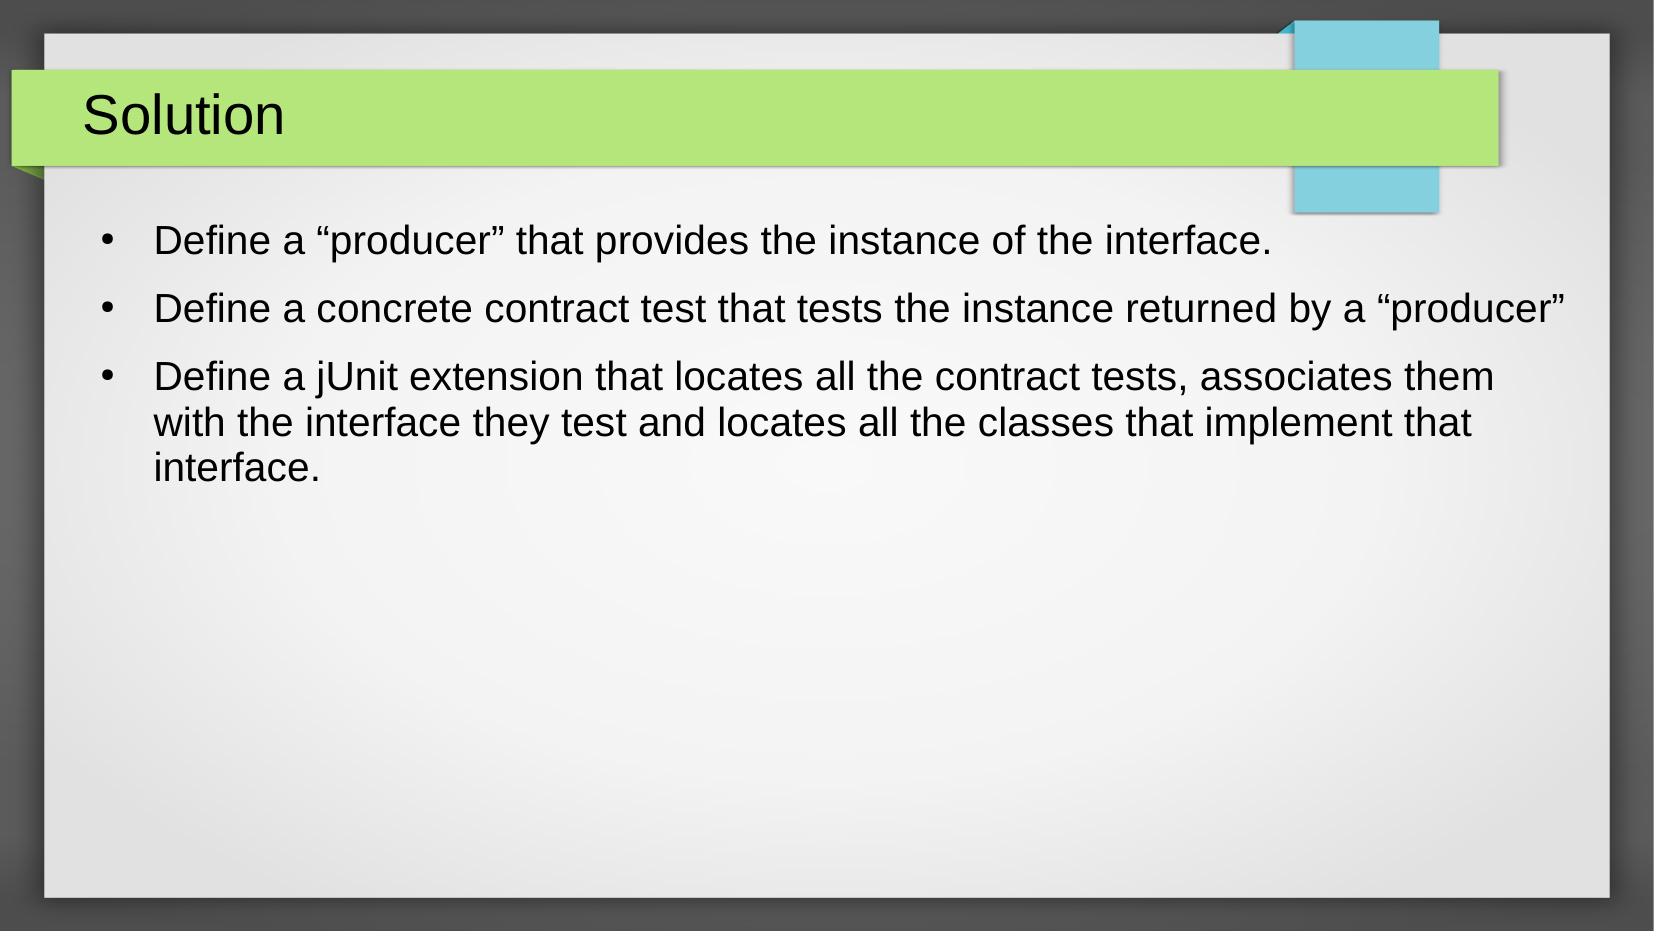

# Solution
Define a “producer” that provides the instance of the interface.
Define a concrete contract test that tests the instance returned by a “producer”
Define a jUnit extension that locates all the contract tests, associates them with the interface they test and locates all the classes that implement that interface.